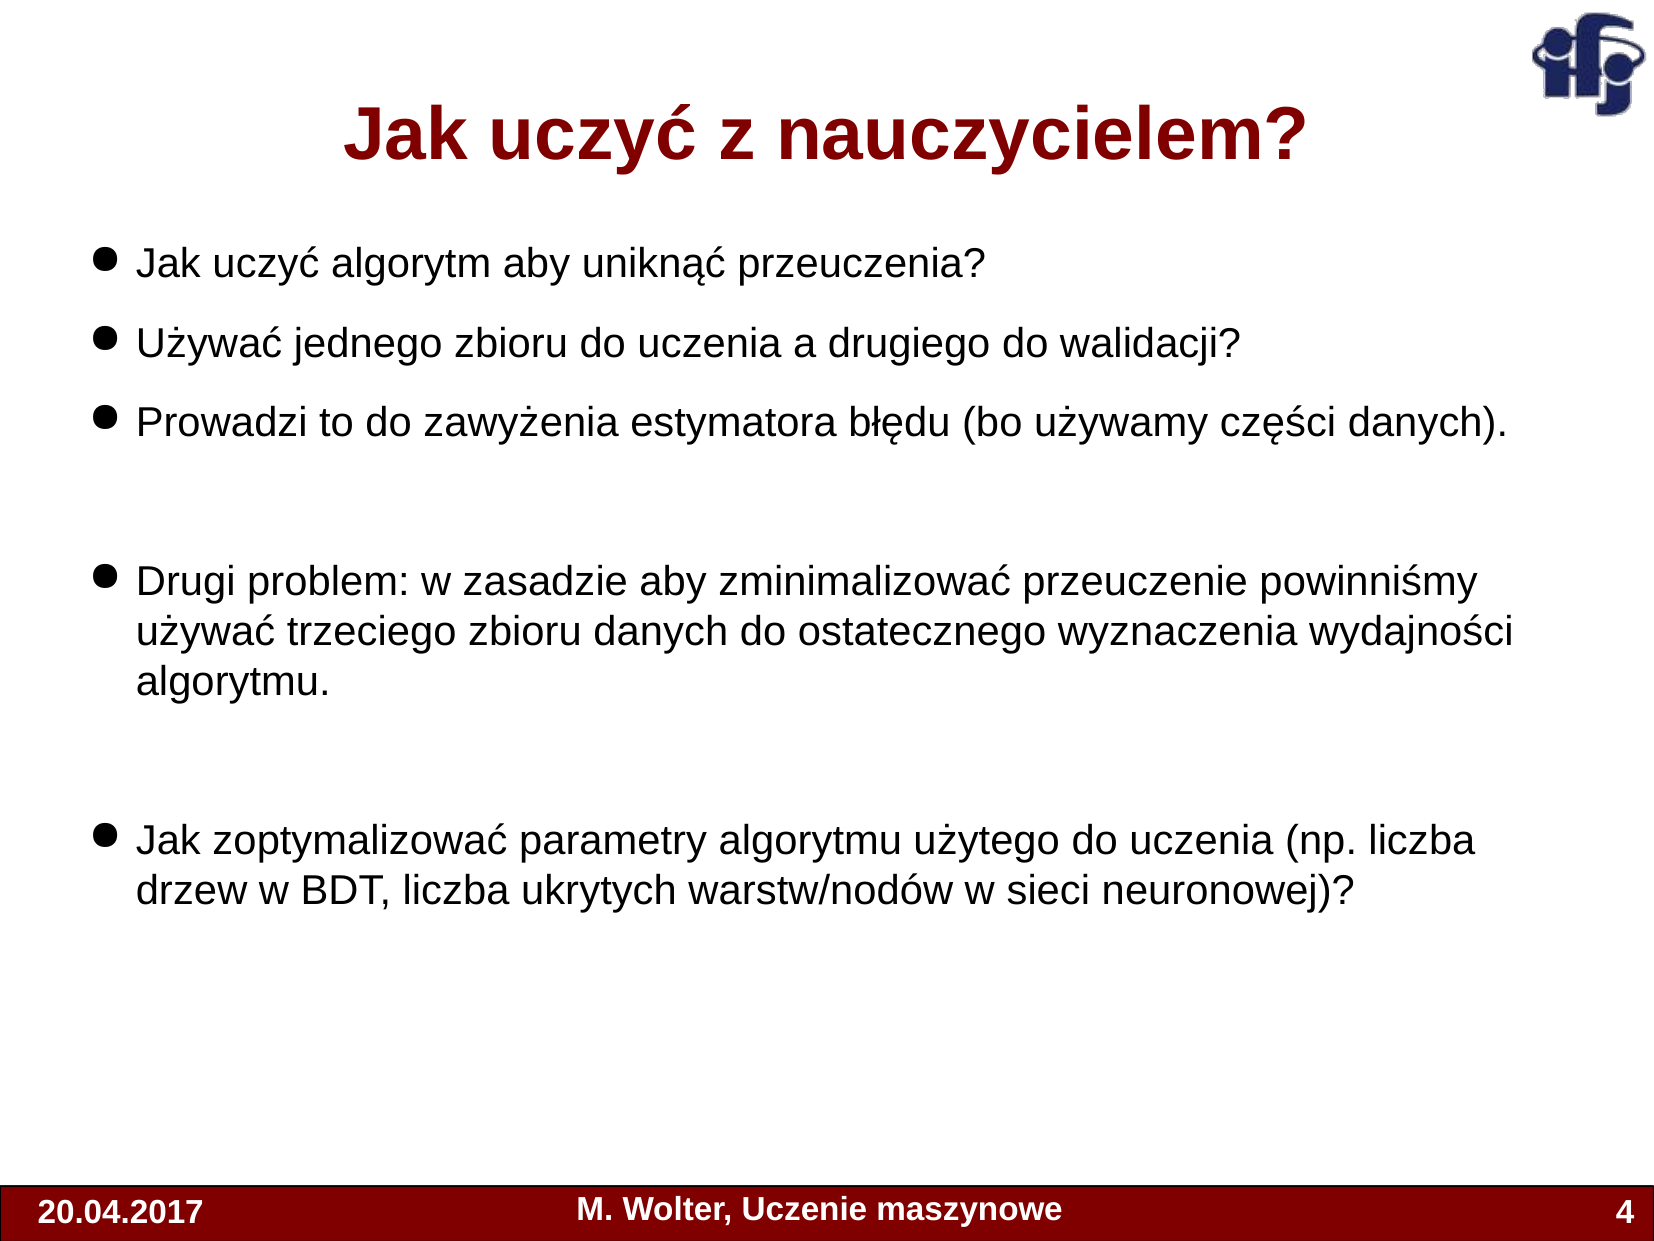

# Jak uczyć z nauczycielem?
Jak uczyć algorytm aby uniknąć przeuczenia?
Używać jednego zbioru do uczenia a drugiego do walidacji?
Prowadzi to do zawyżenia estymatora błędu (bo używamy części danych).
Drugi problem: w zasadzie aby zminimalizować przeuczenie powinniśmy używać trzeciego zbioru danych do ostatecznego wyznaczenia wydajności algorytmu.
Jak zoptymalizować parametry algorytmu użytego do uczenia (np. liczba drzew w BDT, liczba ukrytych warstw/nodów w sieci neuronowej)?
9.03.2017
Machine Learning, M. Wolter